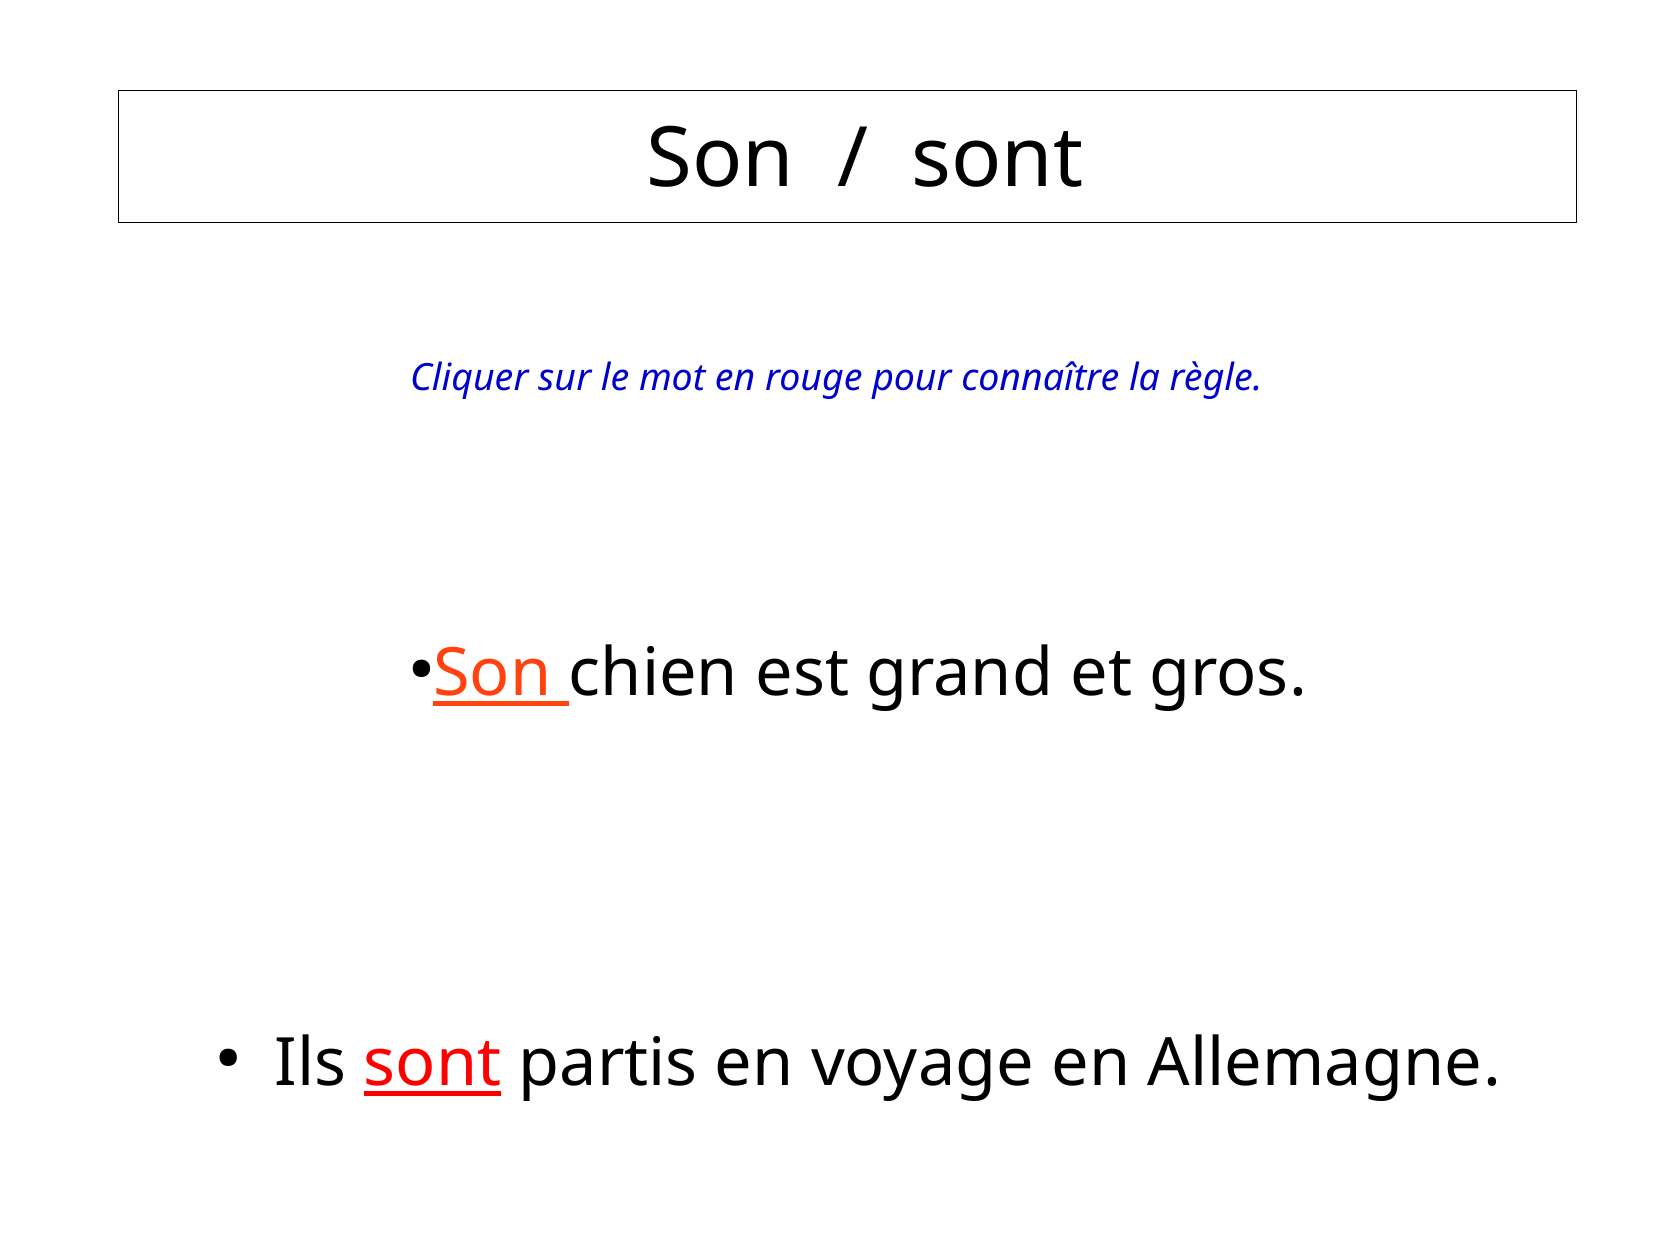

Son / sont
Cliquer sur le mot en rouge pour connaître la règle.
# Son chien est grand et gros.
 Ils sont partis en voyage en Allemagne.